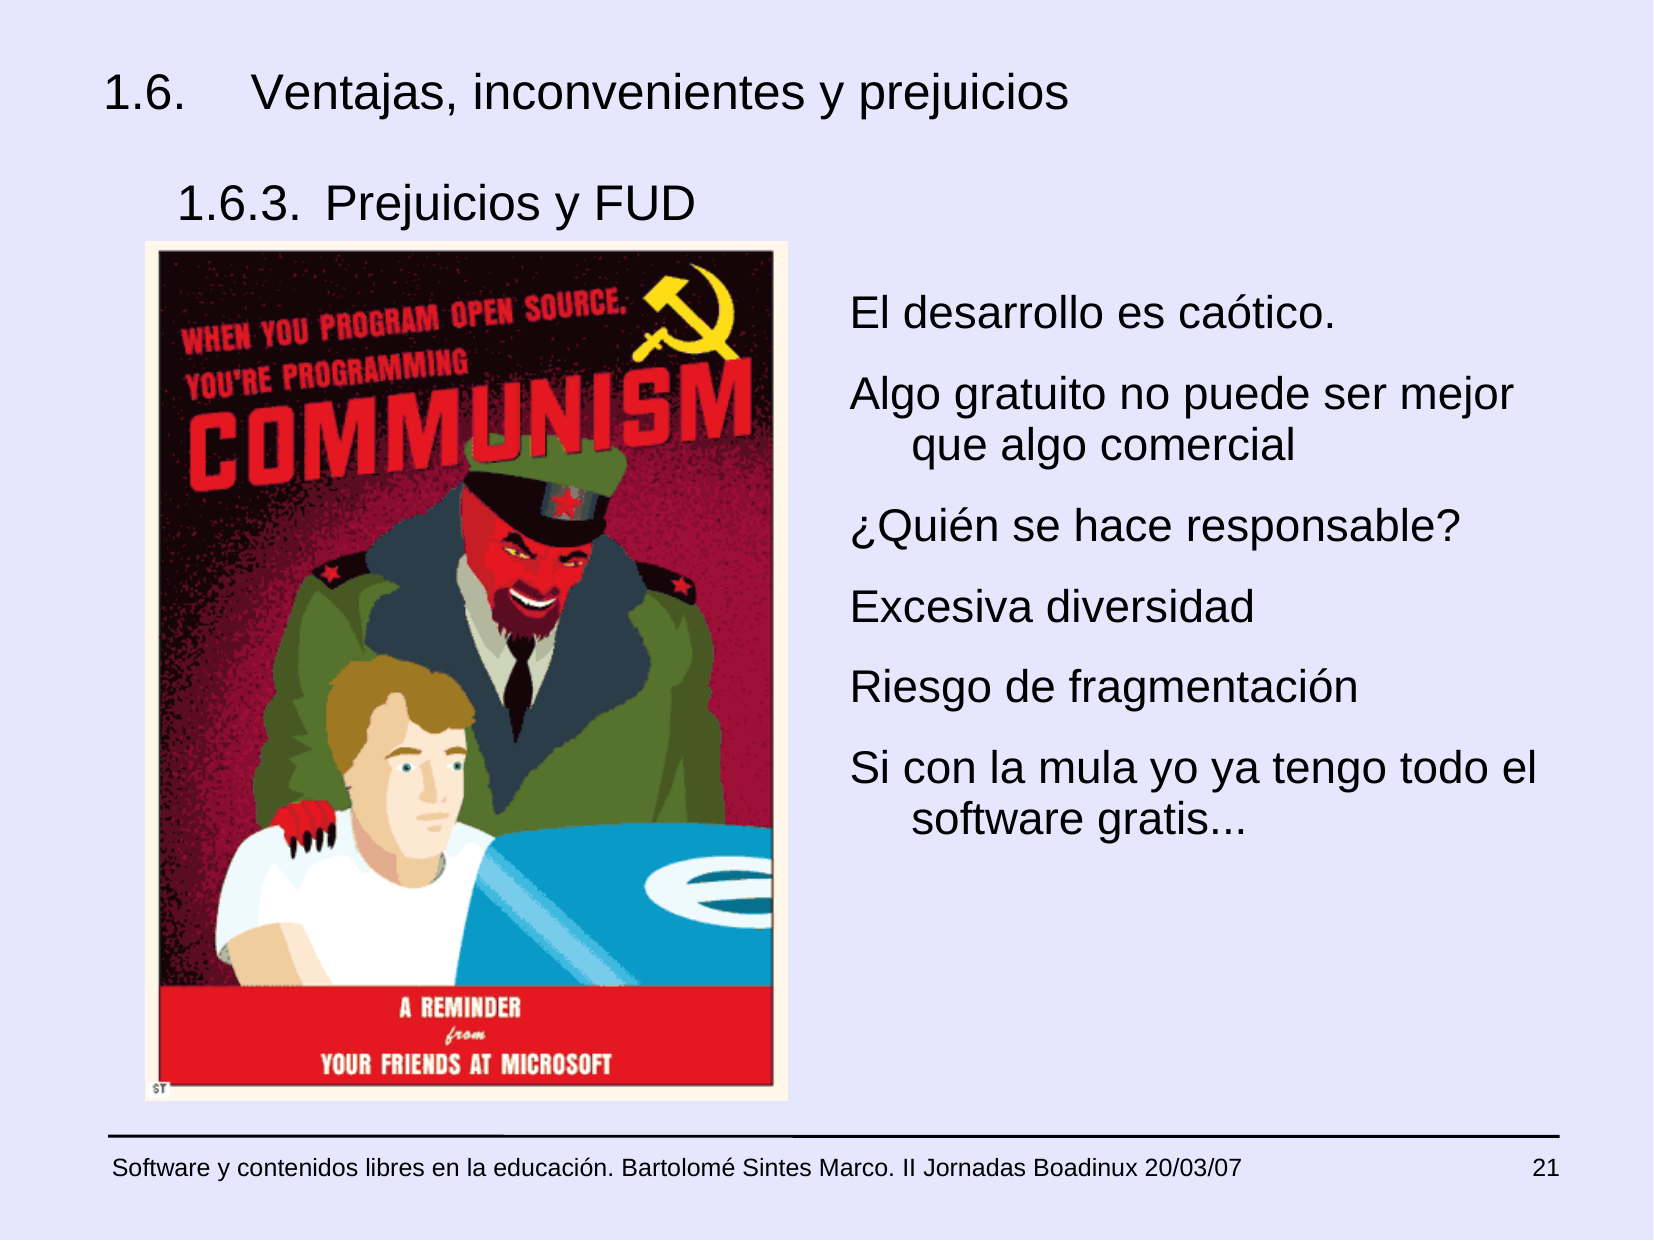

1.6.	Ventajas, inconvenientes y prejuicios
	1.6.3.	Prejuicios y FUD
El desarrollo es caótico.
Algo gratuito no puede ser mejor que algo comercial
¿Quién se hace responsable?
Excesiva diversidad
Riesgo de fragmentación
Si con la mula yo ya tengo todo el software gratis...